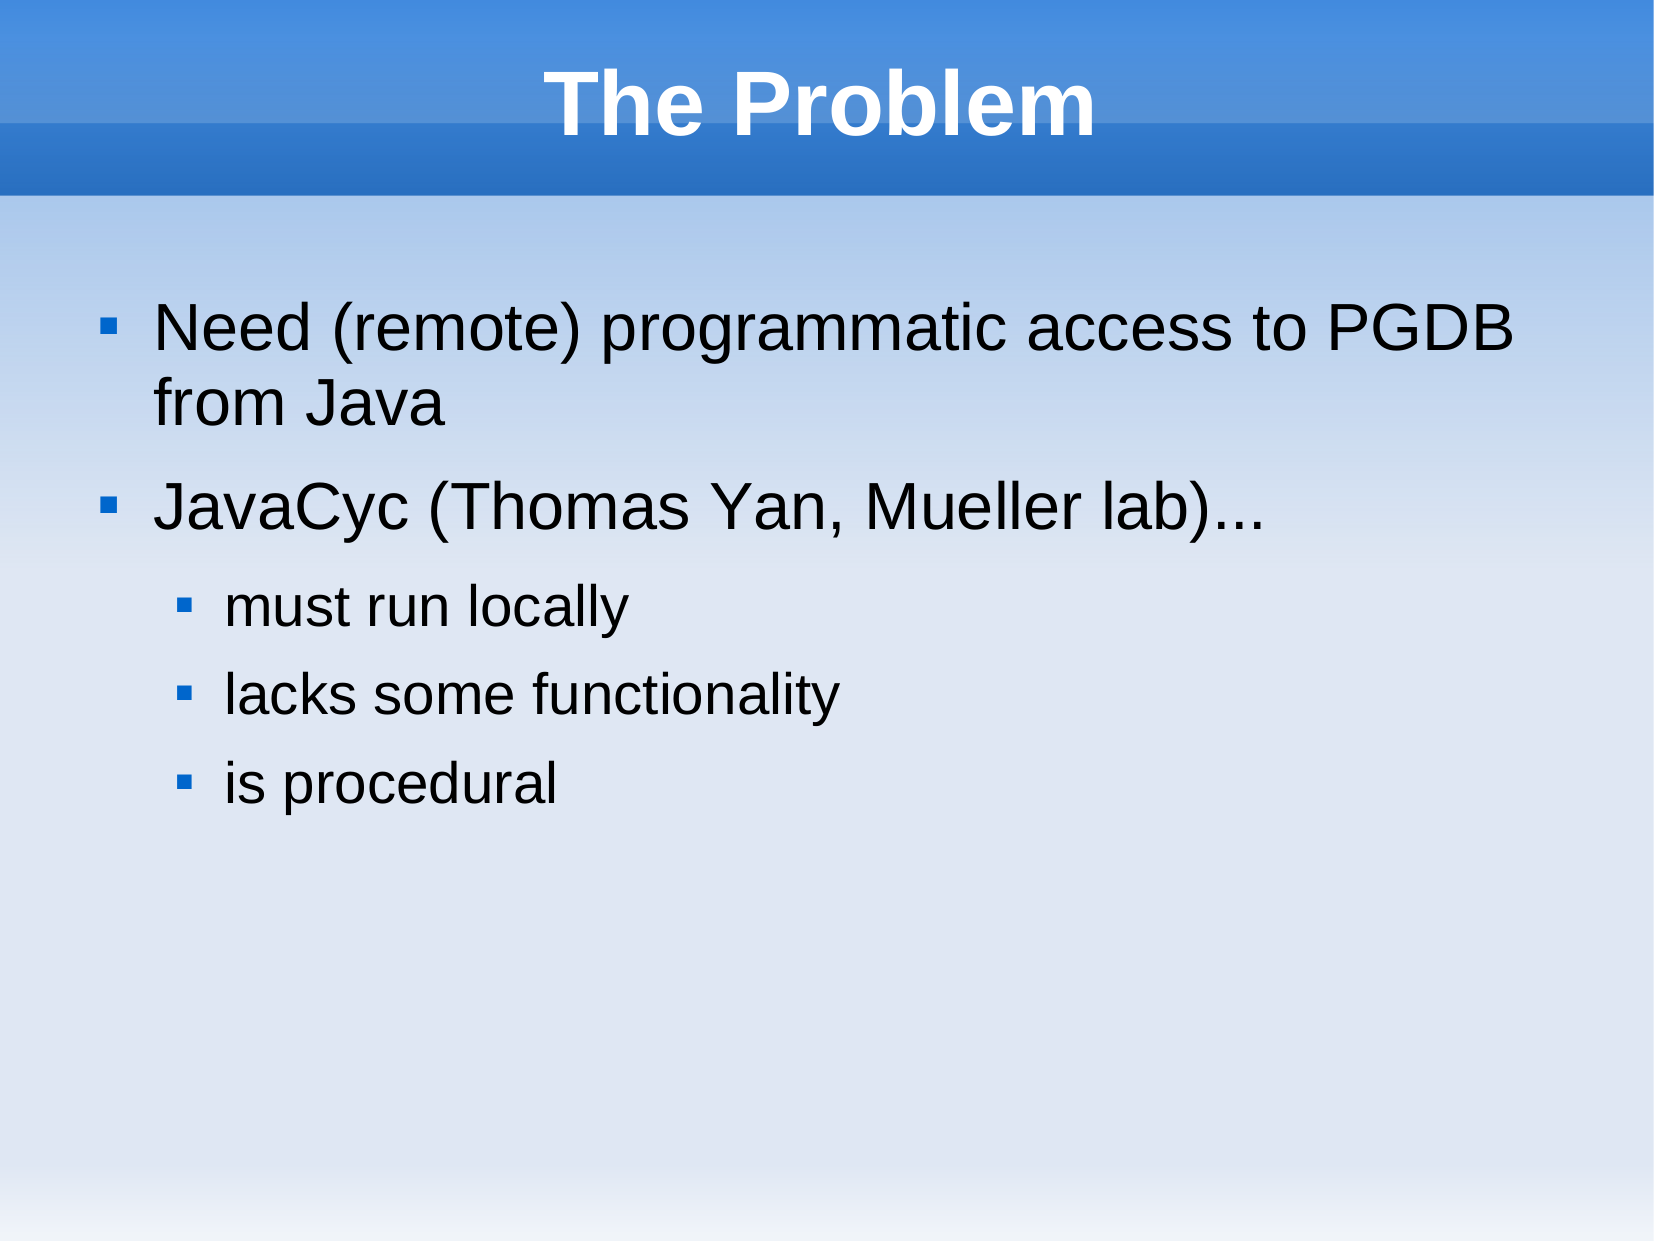

# The Problem
Need (remote) programmatic access to PGDB from Java
JavaCyc (Thomas Yan, Mueller lab)...
must run locally
lacks some functionality
is procedural